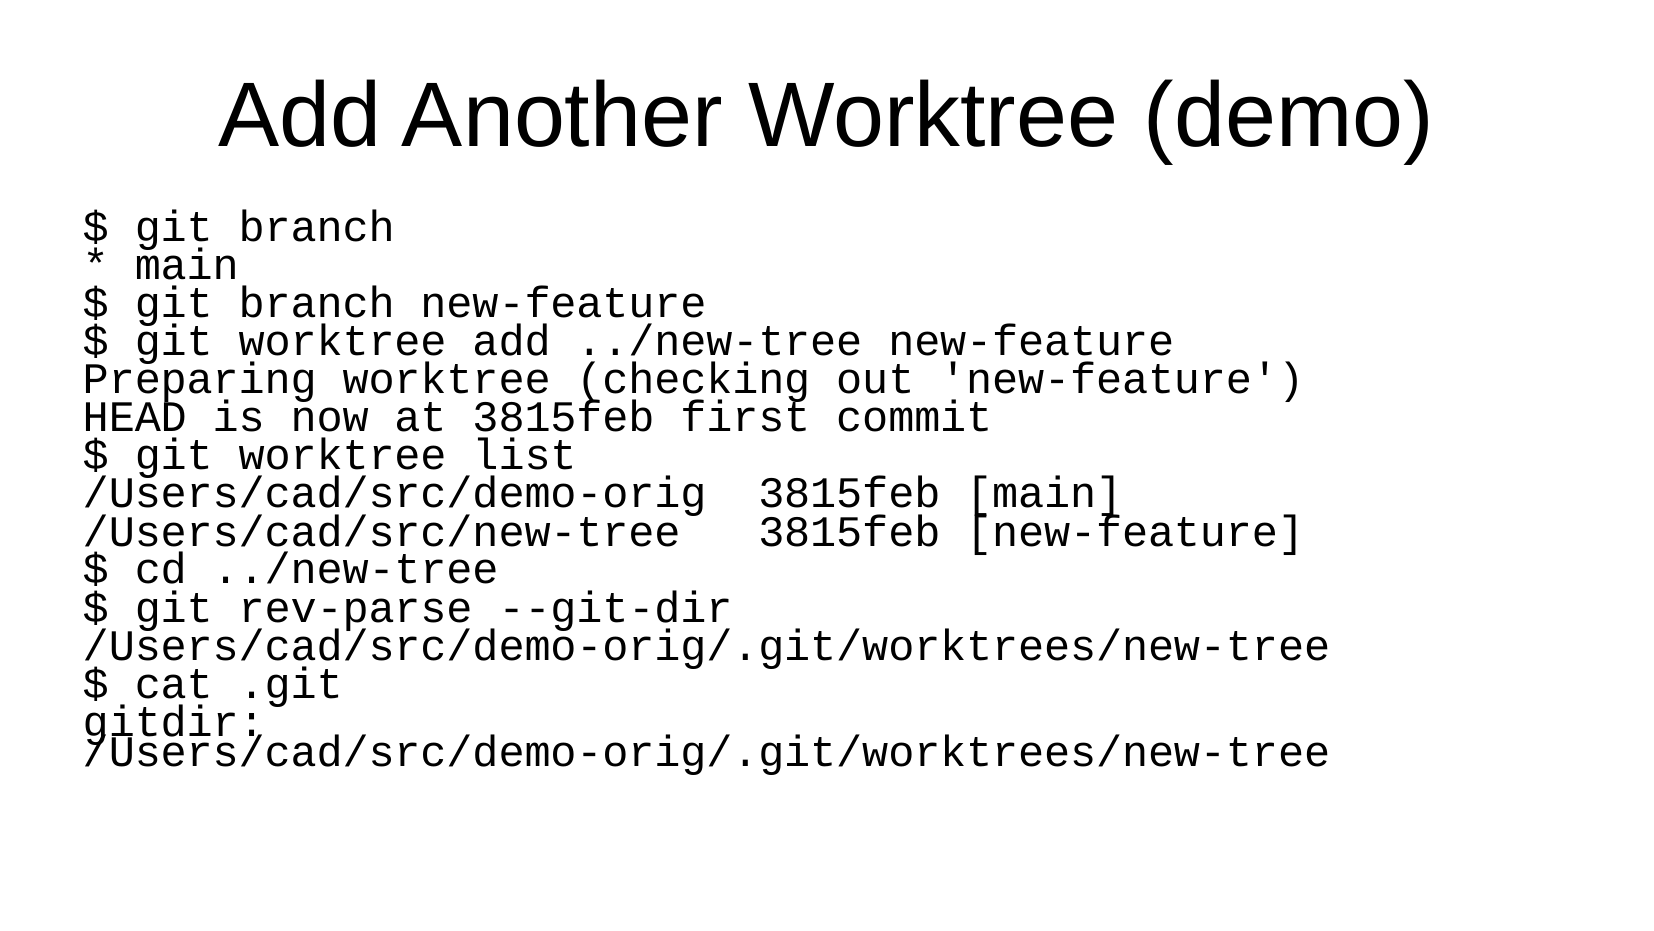

# Add Another Worktree (demo)
$ git branch
* main
$ git branch new-feature
$ git worktree add ../new-tree new-feature
Preparing worktree (checking out 'new-feature')
HEAD is now at 3815feb first commit
$ git worktree list
/Users/cad/src/demo-orig 3815feb [main]
/Users/cad/src/new-tree 3815feb [new-feature]
$ cd ../new-tree
$ git rev-parse --git-dir
/Users/cad/src/demo-orig/.git/worktrees/new-tree
$ cat .git
gitdir: /Users/cad/src/demo-orig/.git/worktrees/new-tree